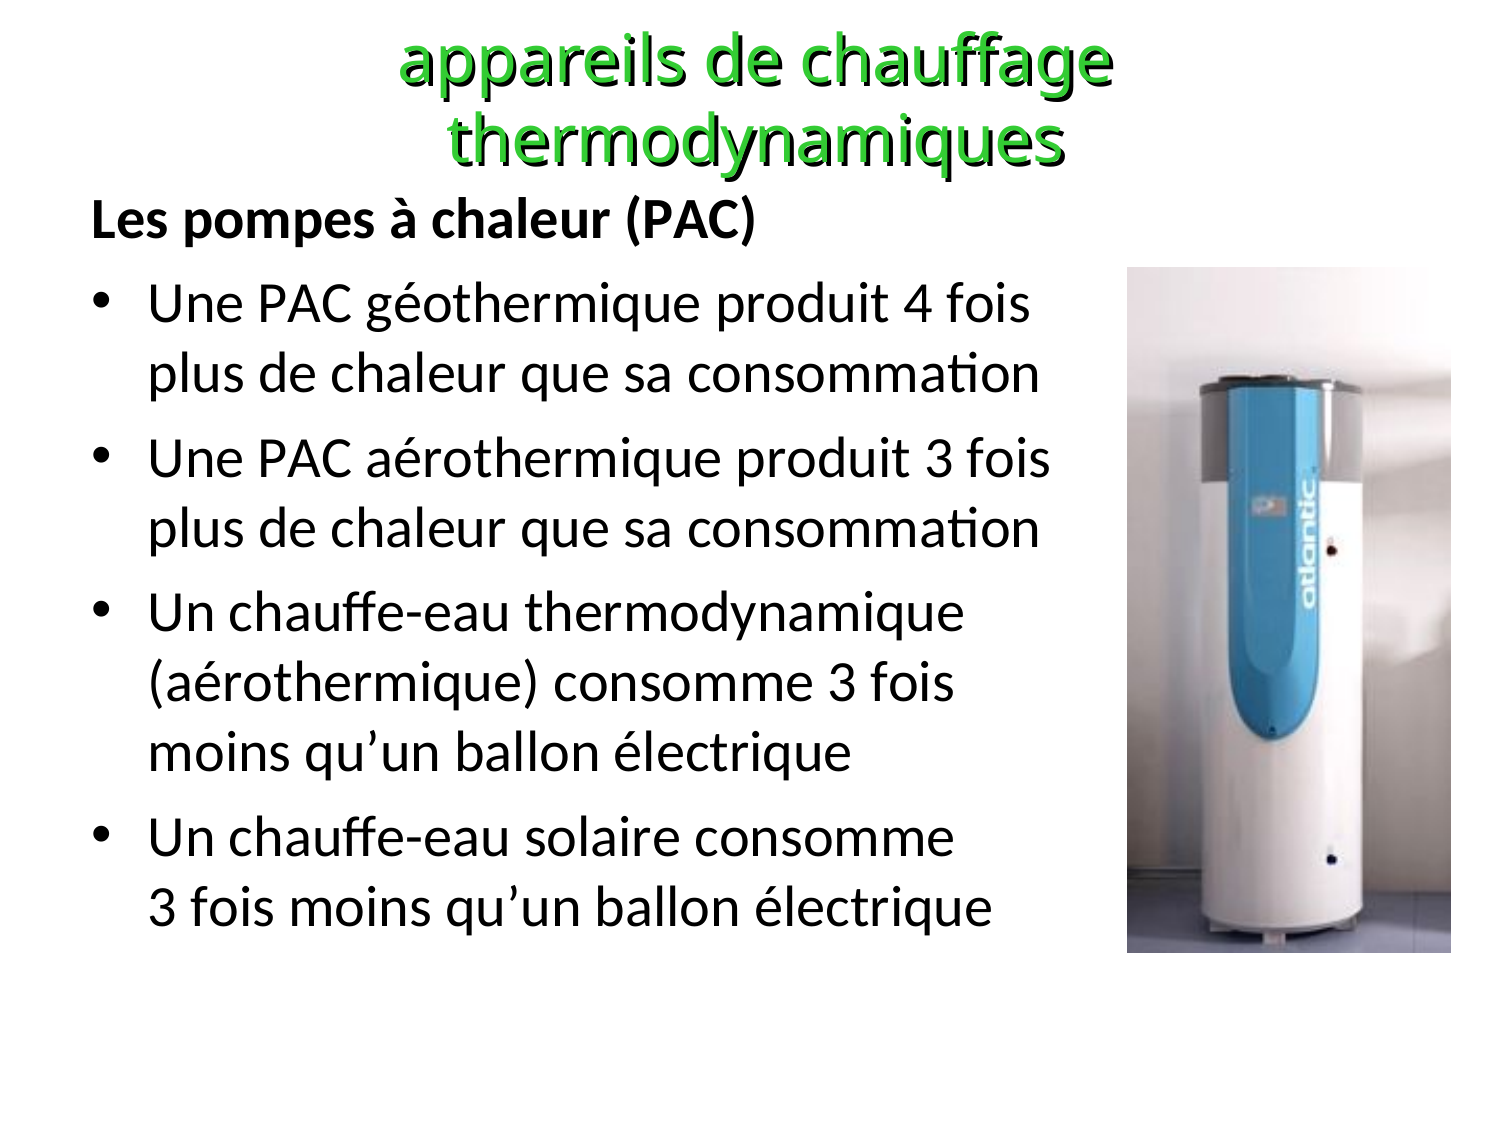

# appareils de chauffage thermodynamiques
Les pompes à chaleur (PAC)
Une PAC géothermique produit 4 fois plus de chaleur que sa consommation
Une PAC aérothermique produit 3 fois plus de chaleur que sa consommation
Un chauffe-eau thermodynamique (aérothermique) consomme 3 fois moins qu’un ballon électrique
Un chauffe-eau solaire consomme 3 fois moins qu’un ballon électrique